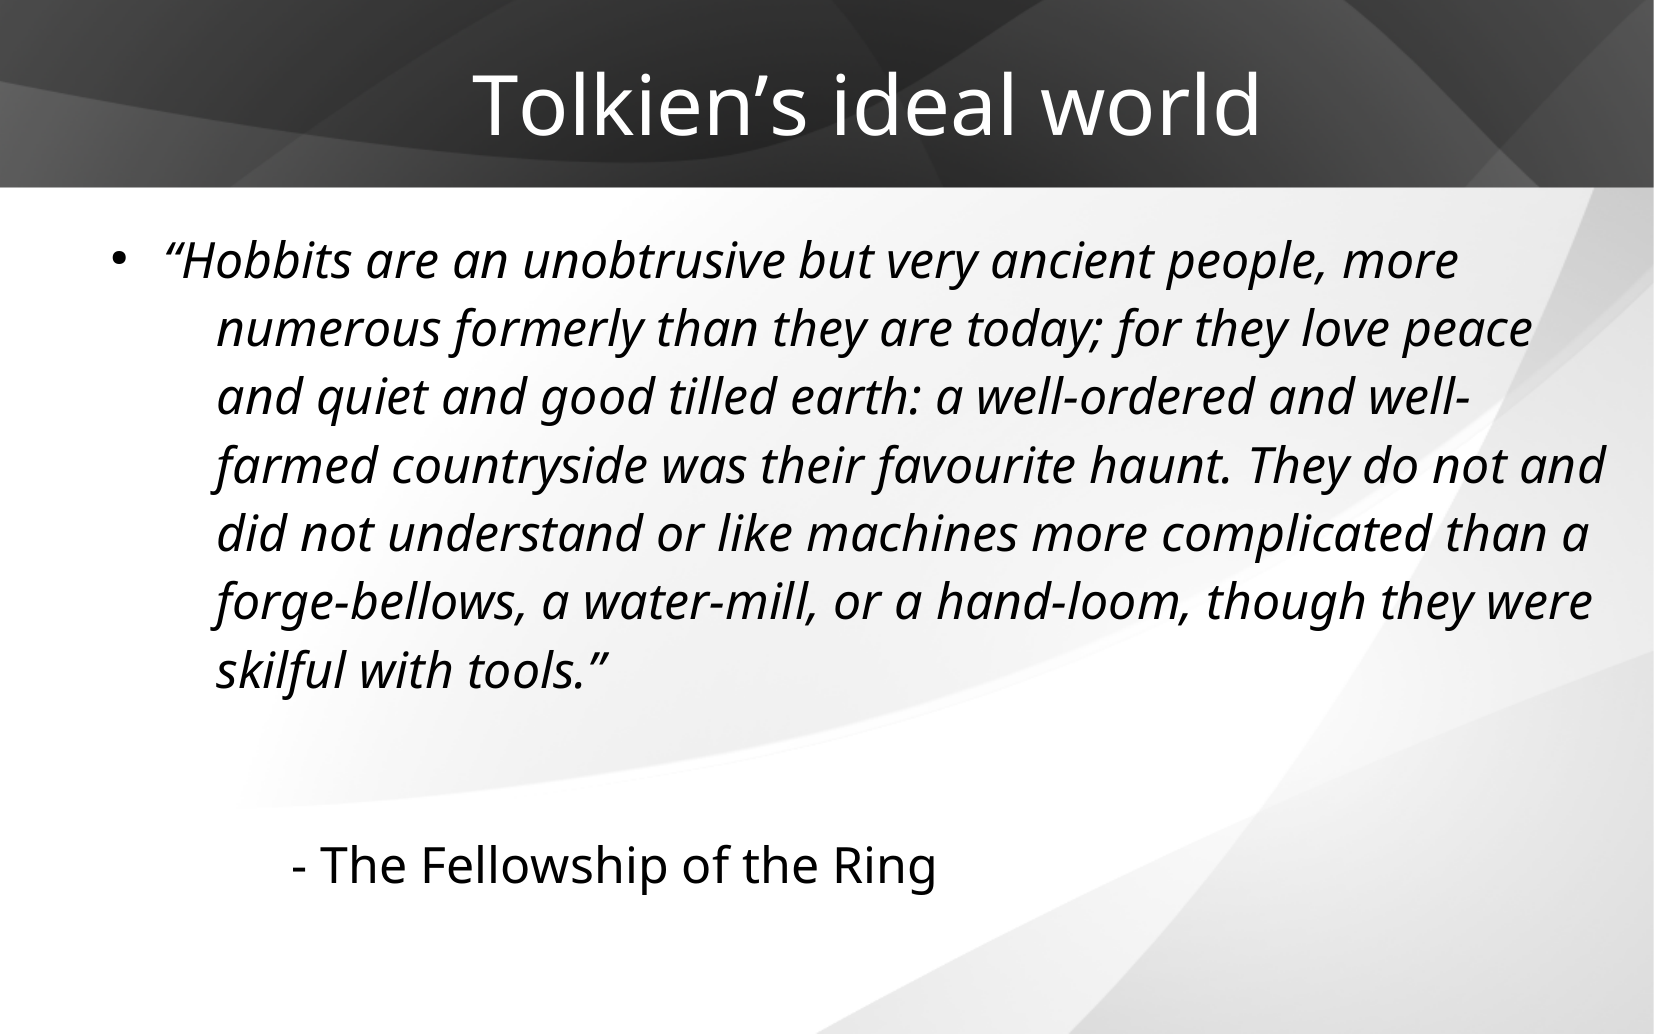

# Tolkien’s ideal world
“Hobbits are an unobtrusive but very ancient people, more numerous formerly than they are today; for they love peace and quiet and good tilled earth: a well-ordered and well-farmed countryside was their favourite haunt. They do not and did not understand or like machines more complicated than a forge-bellows, a water-mill, or a hand-loom, though they were skilful with tools.”
	- The Fellowship of the Ring